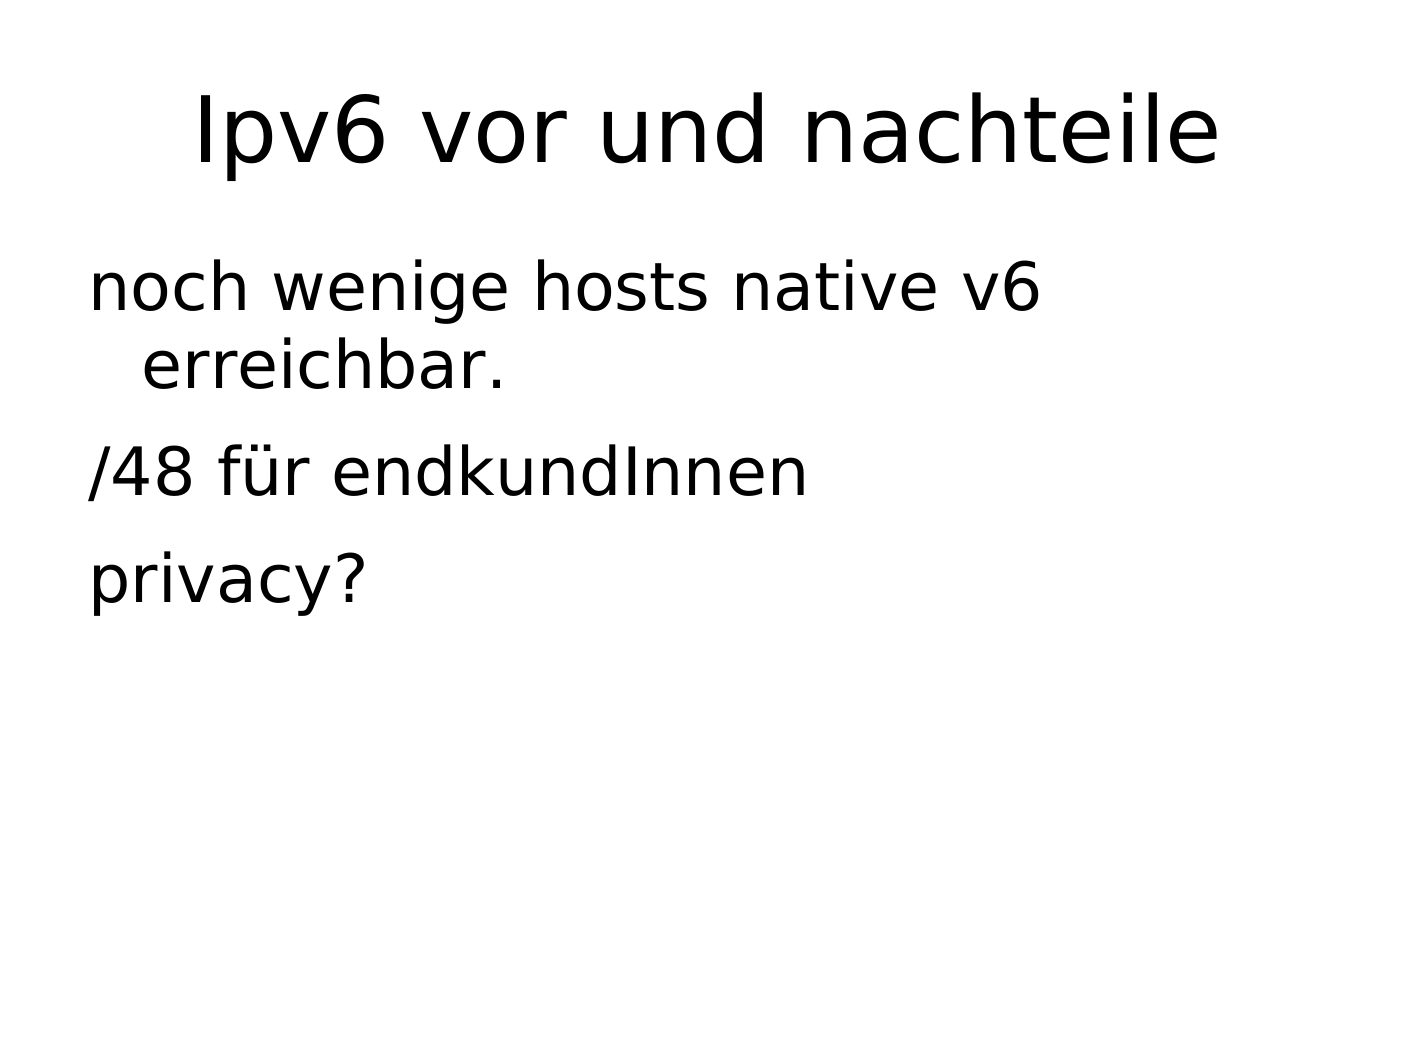

# Ipv6 vor und nachteile
noch wenige hosts native v6 erreichbar.
/48 für endkundInnen
privacy?